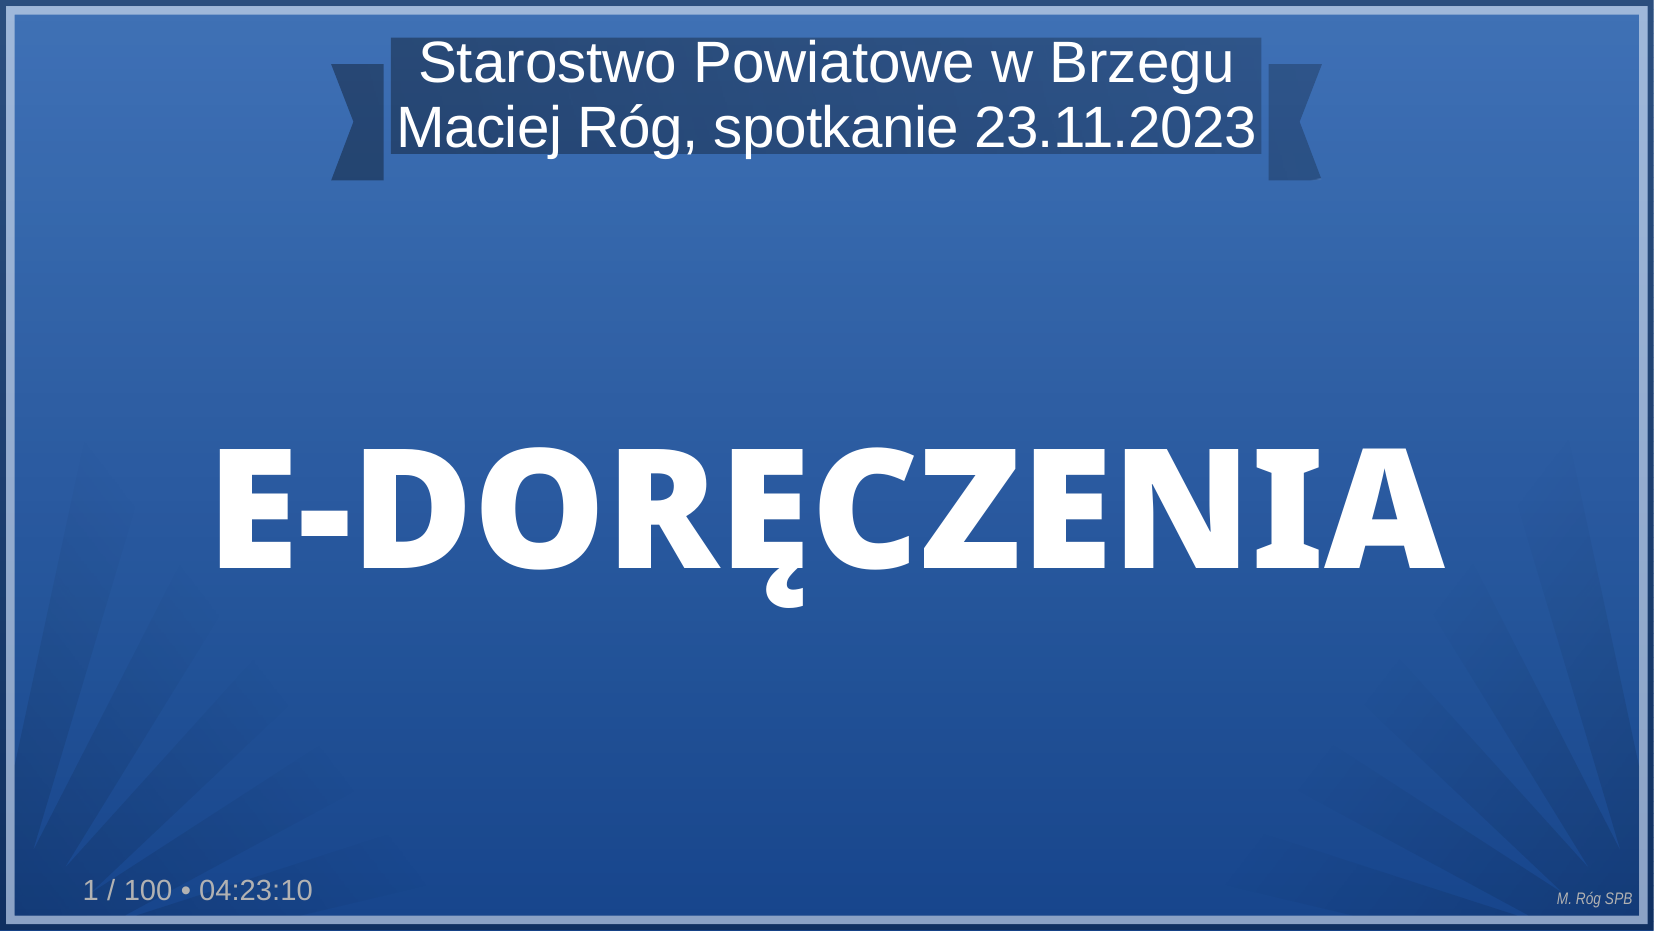

# Starostwo Powiatowe w Brzegu Maciej Róg, spotkanie 23.11.2023
E-DORĘCZENIA